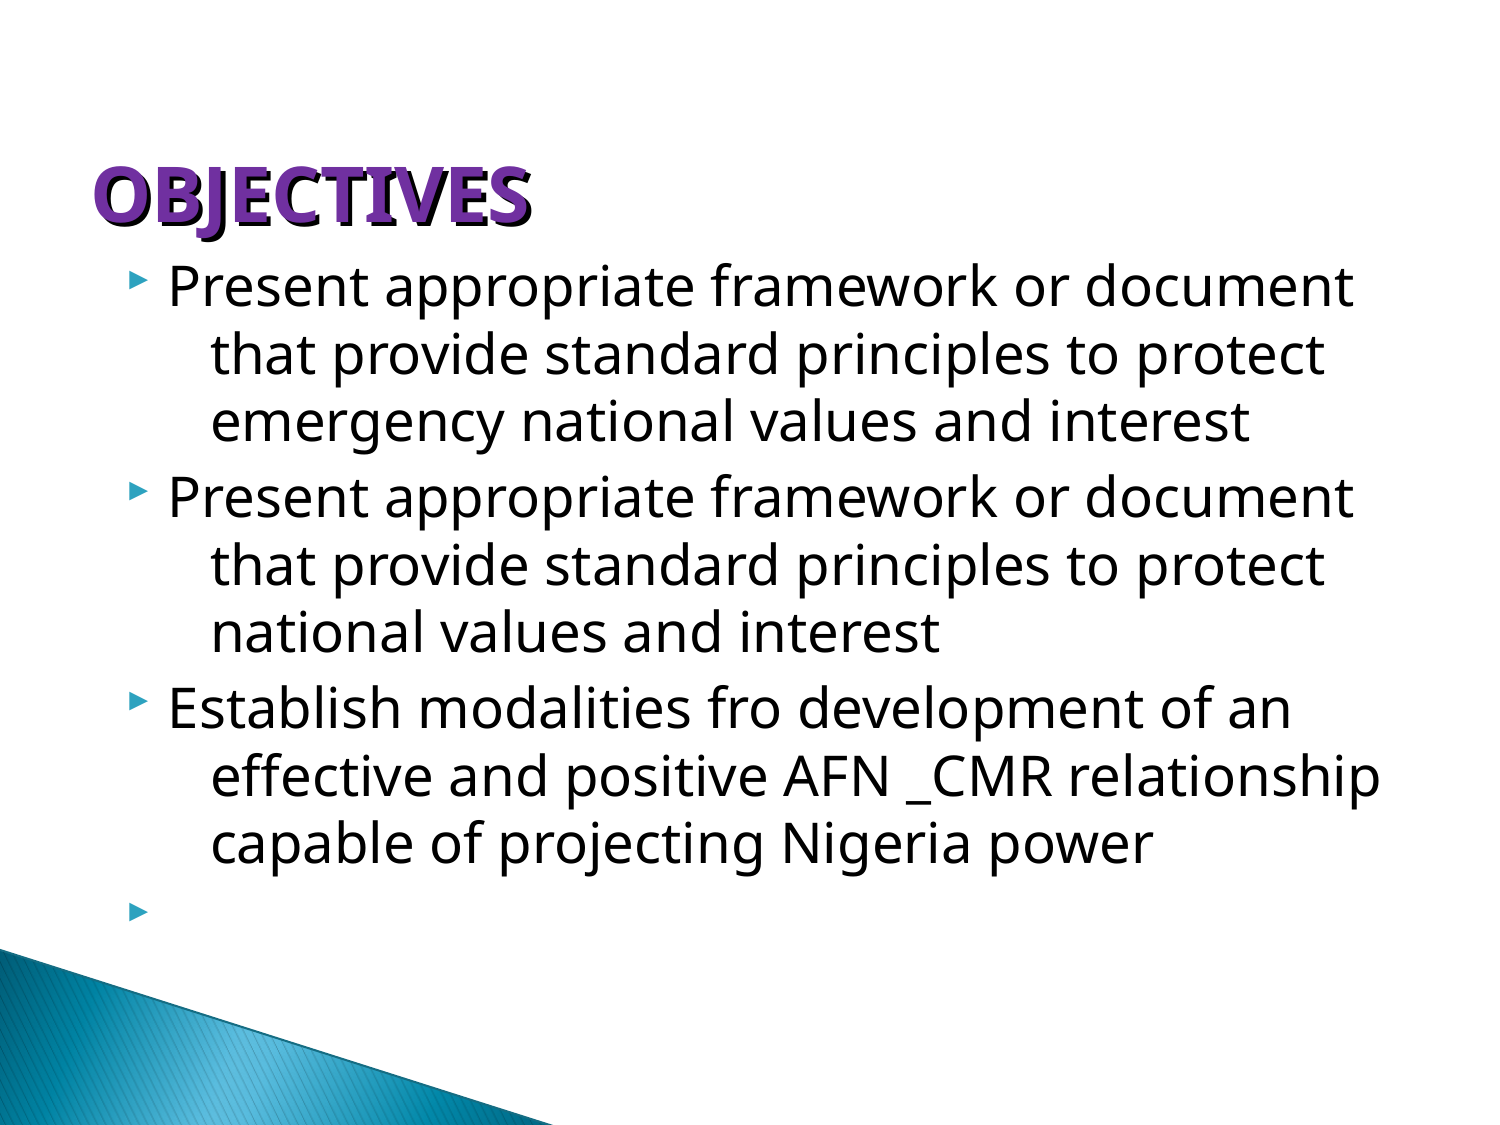

OBJECTIVES
# Present appropriate framework or document that provide standard principles to protect emergency national values and interest
Present appropriate framework or document that provide standard principles to protect national values and interest
Establish modalities fro development of an effective and positive AFN _CMR relationship capable of projecting Nigeria power